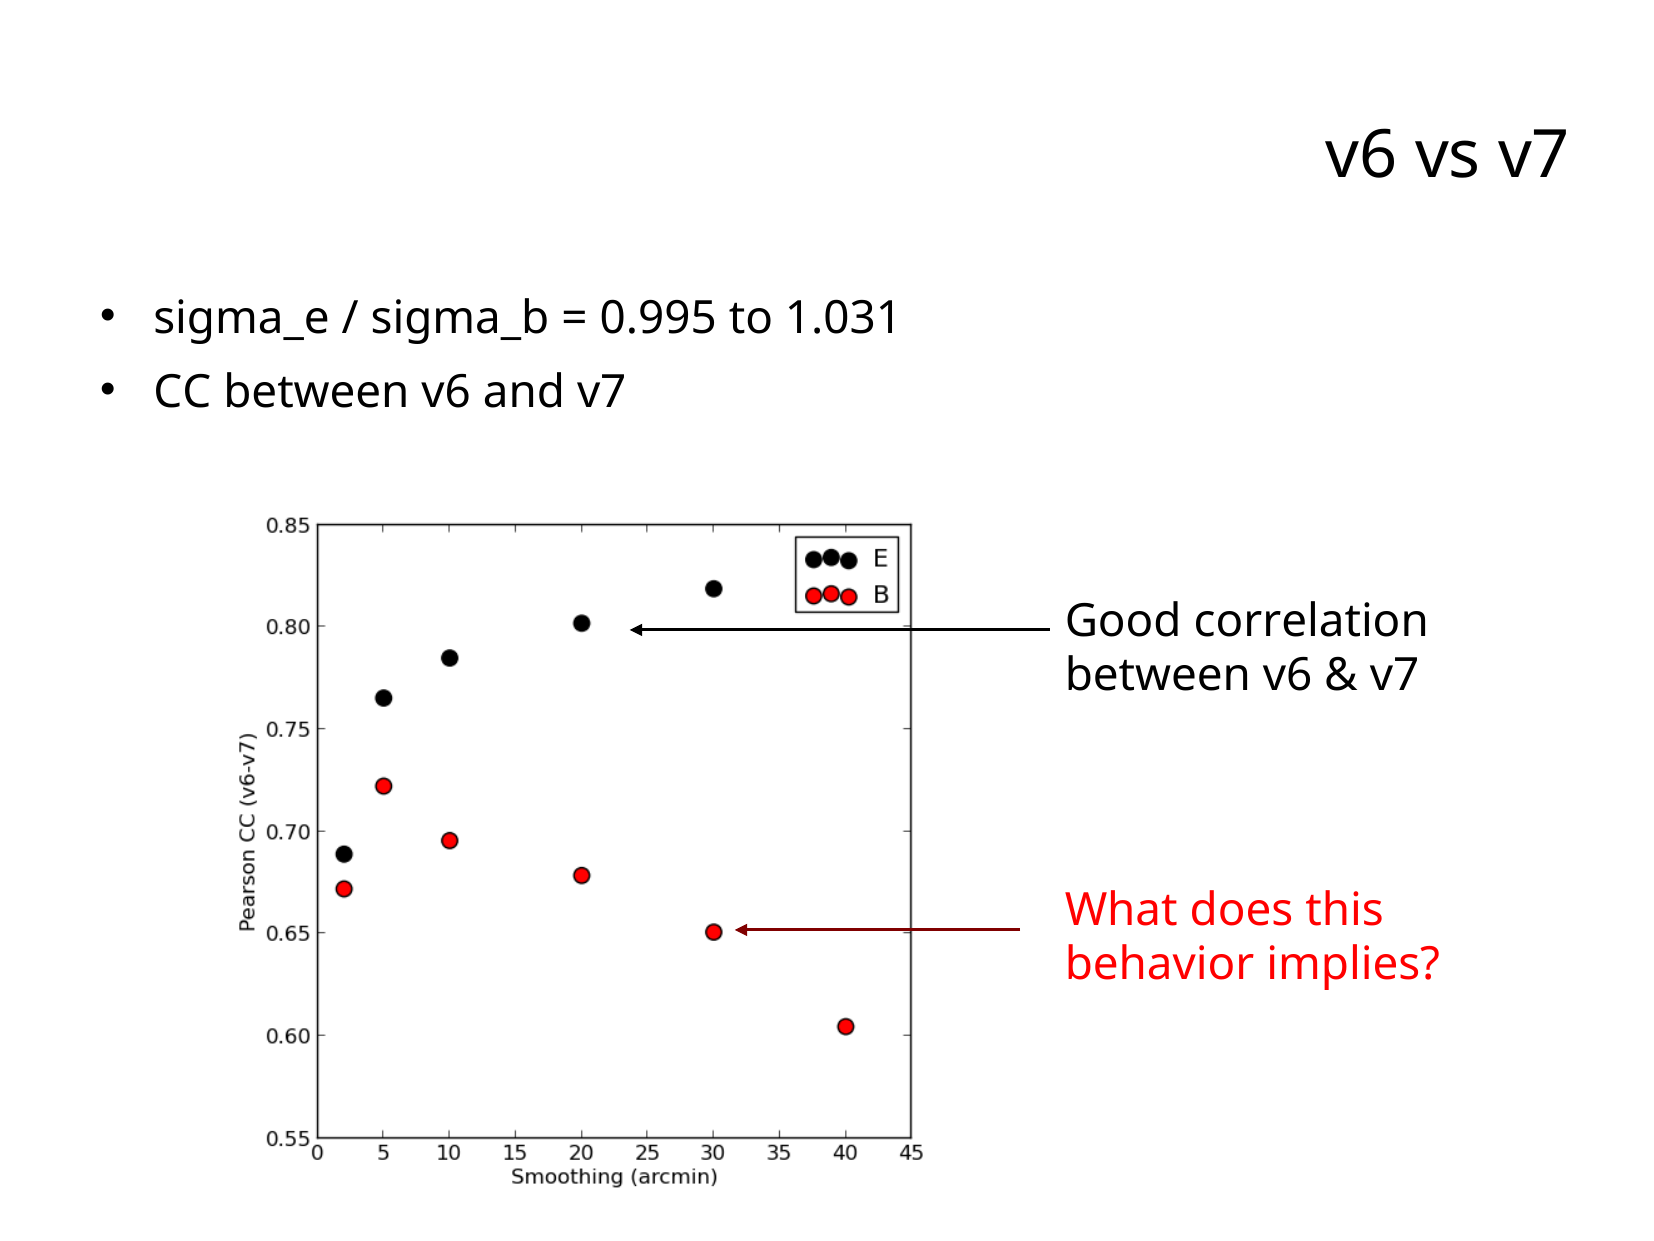

# v6 vs v7
sigma_e / sigma_b = 0.995 to 1.031
CC between v6 and v7
Good correlation between v6 & v7
What does this behavior implies?